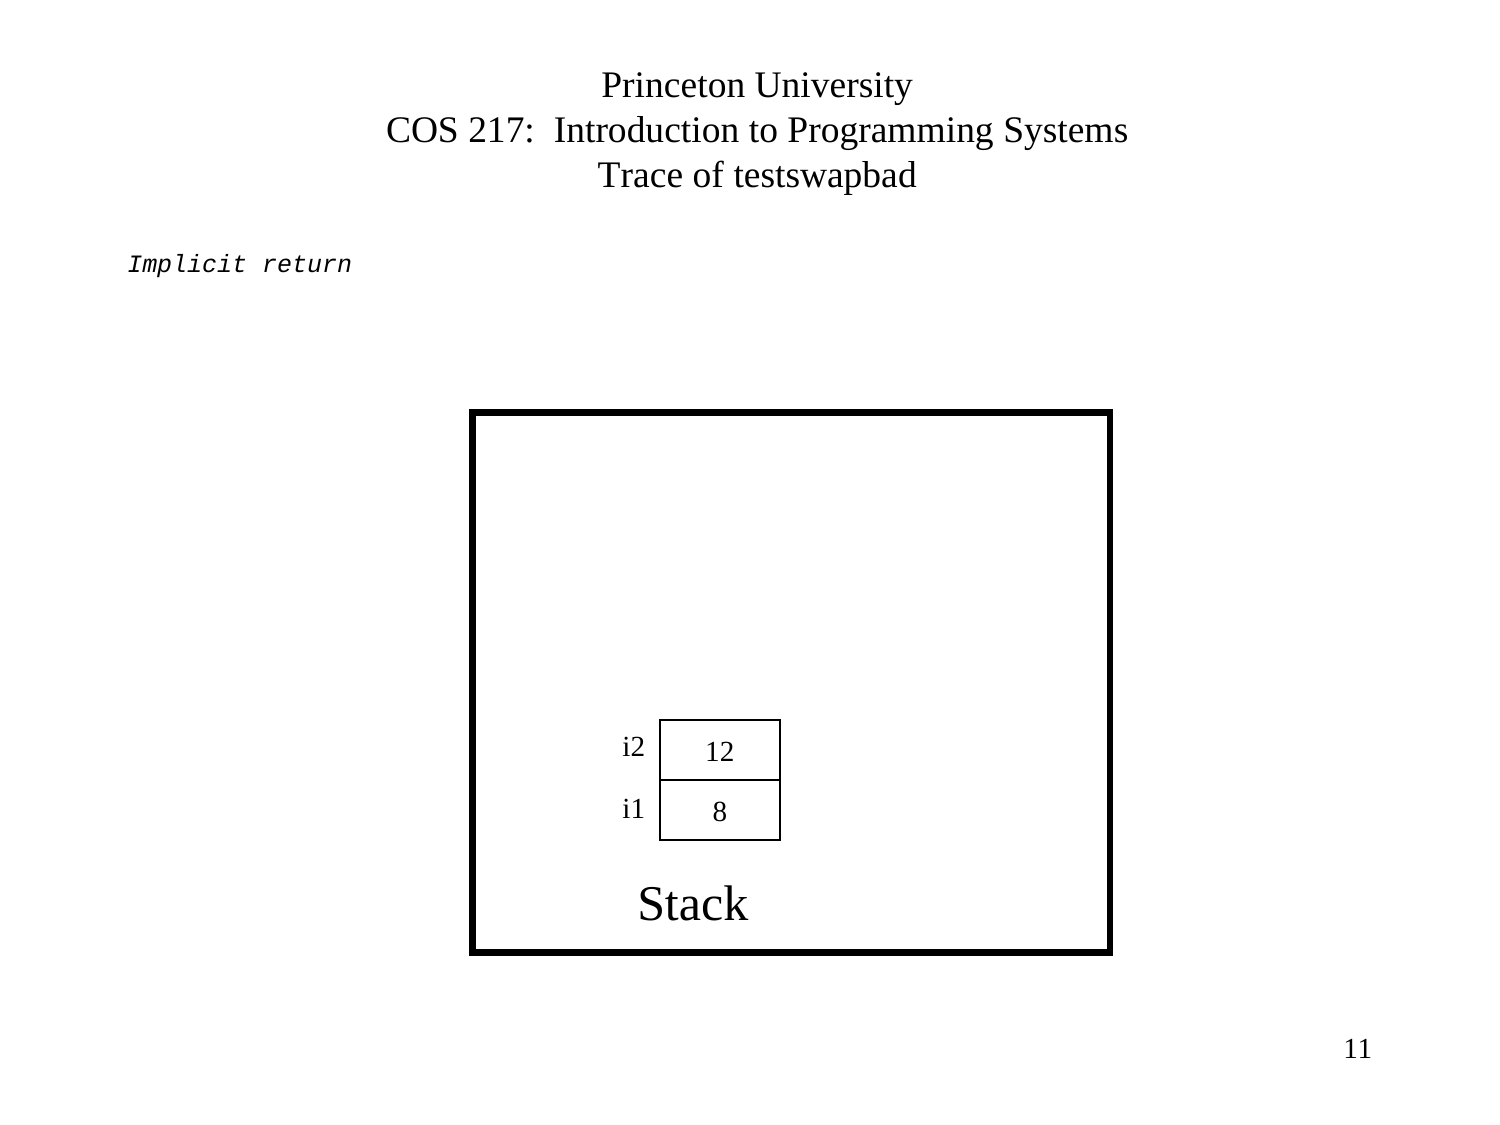

Princeton University
COS 217: Introduction to Programming Systems
Trace of testswapbad
Implicit return
i2
12
8
i1
Stack
11